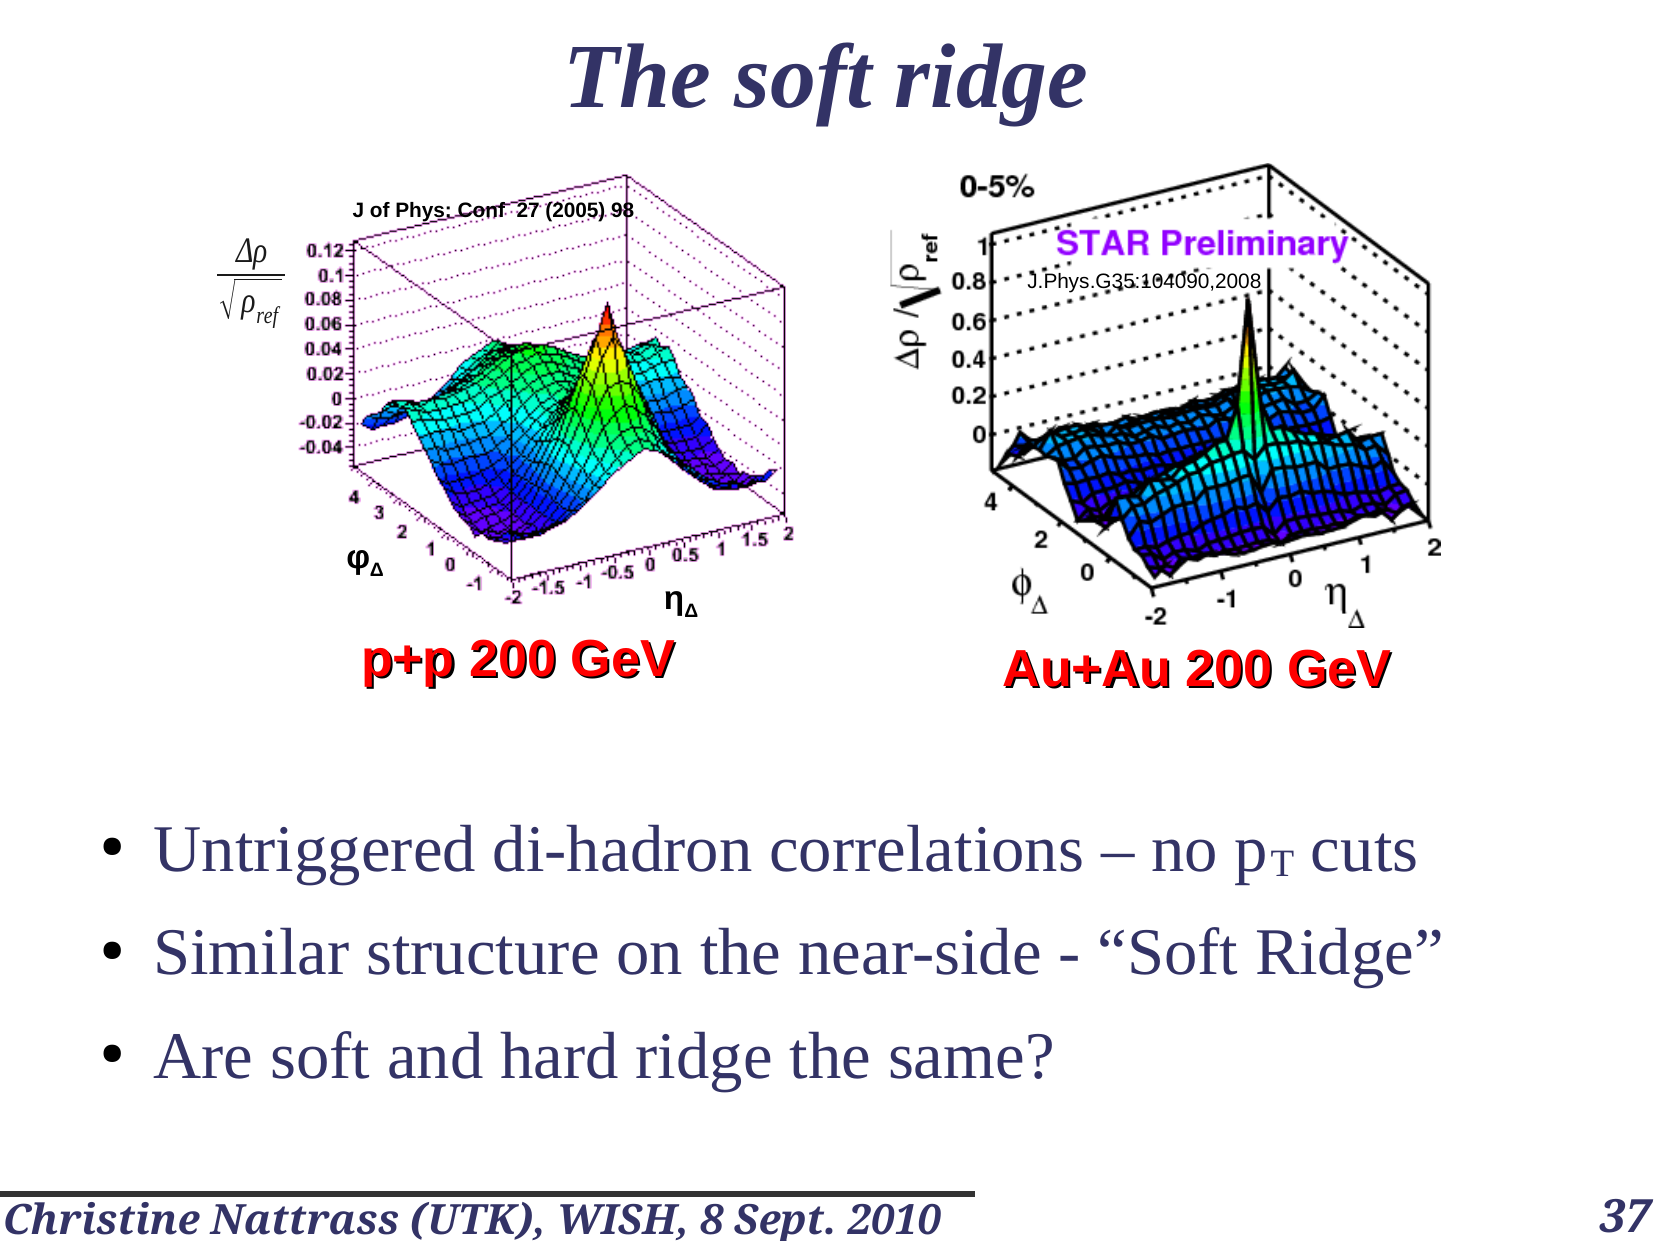

# The soft ridge
J of Phys: Conf 27 (2005) 98
φΔ
ηΔ
J.Phys.G35:104090,2008
p+p 200 GeV
Au+Au 200 GeV
Untriggered di-hadron correlations – no pT cuts
Similar structure on the near-side - “Soft Ridge”
Are soft and hard ridge the same?